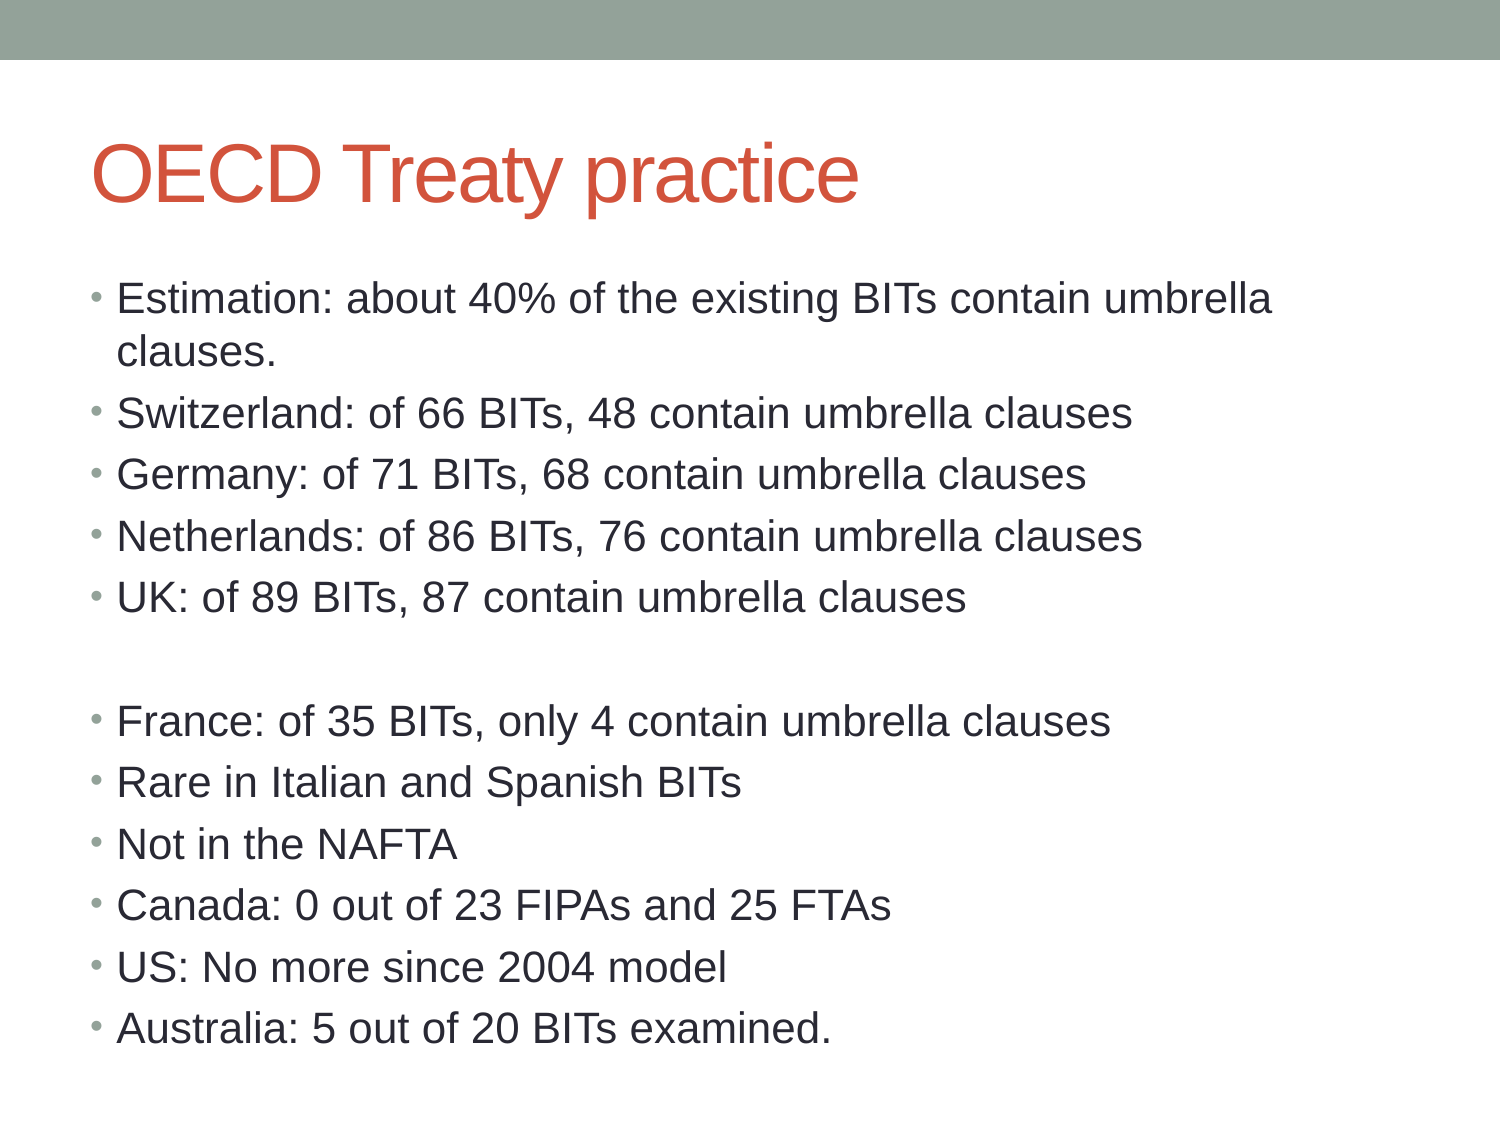

# OECD Treaty practice
Estimation: about 40% of the existing BITs contain umbrella clauses.
Switzerland: of 66 BITs, 48 contain umbrella clauses
Germany: of 71 BITs, 68 contain umbrella clauses
Netherlands: of 86 BITs, 76 contain umbrella clauses
UK: of 89 BITs, 87 contain umbrella clauses
France: of 35 BITs, only 4 contain umbrella clauses
Rare in Italian and Spanish BITs
Not in the NAFTA
Canada: 0 out of 23 FIPAs and 25 FTAs
US: No more since 2004 model
Australia: 5 out of 20 BITs examined.